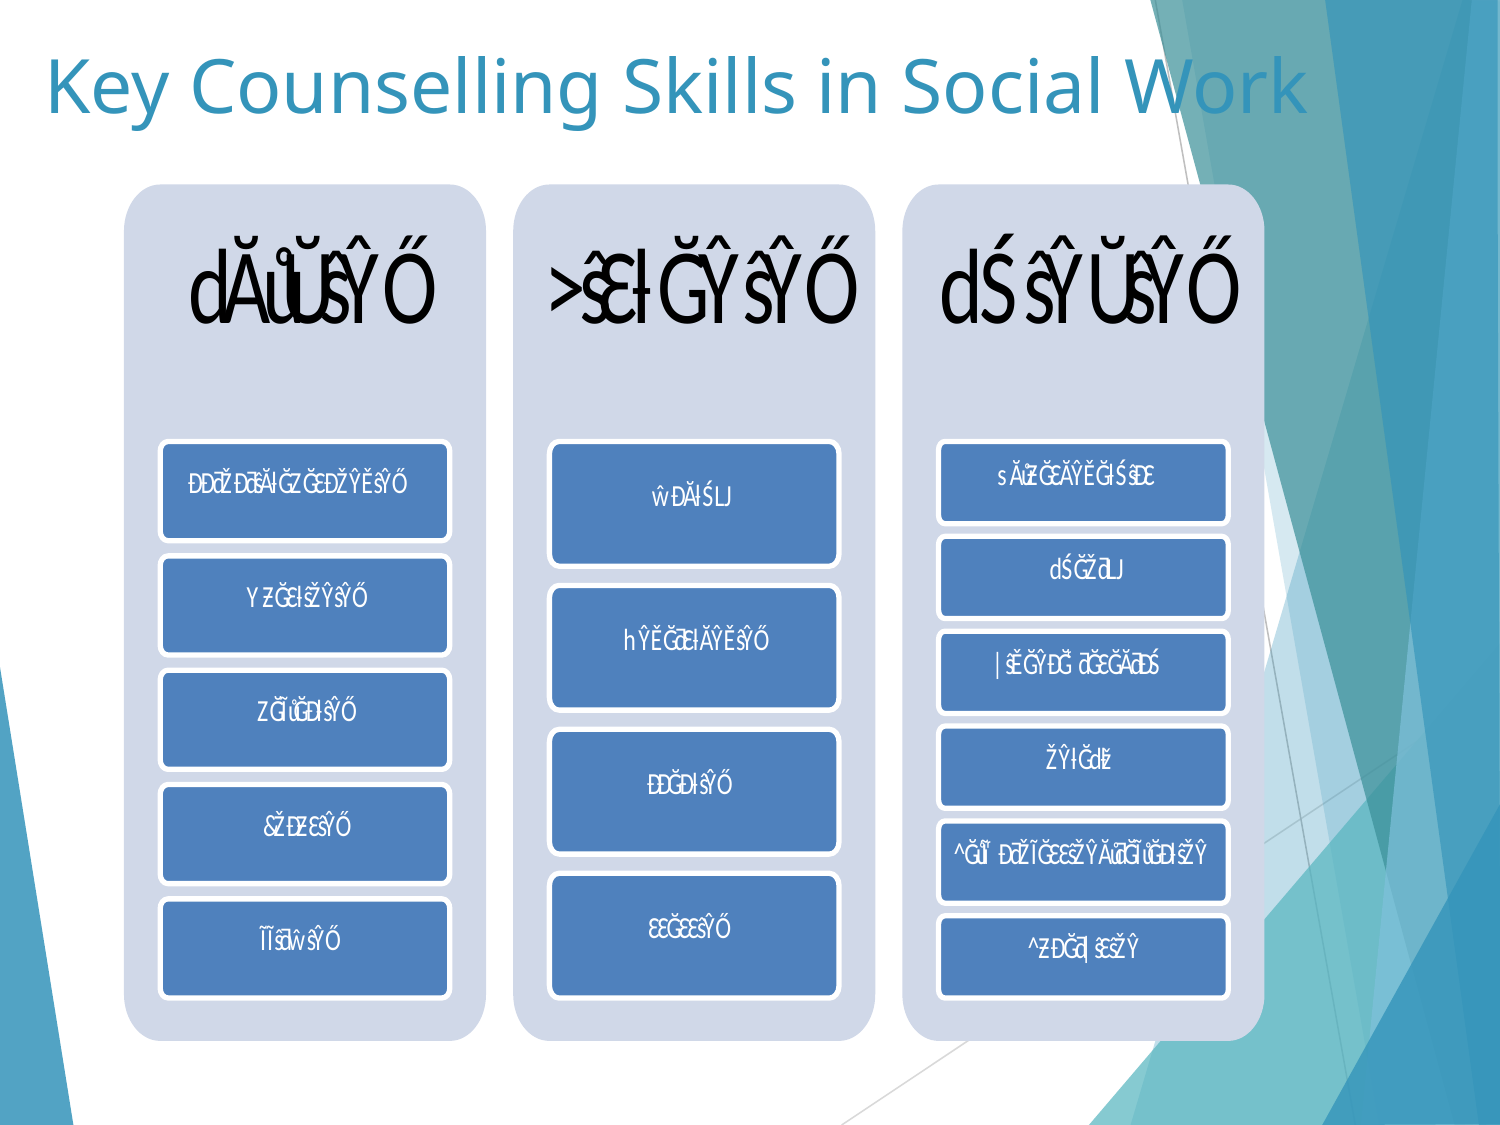

# Key Counselling Skills in Social Work